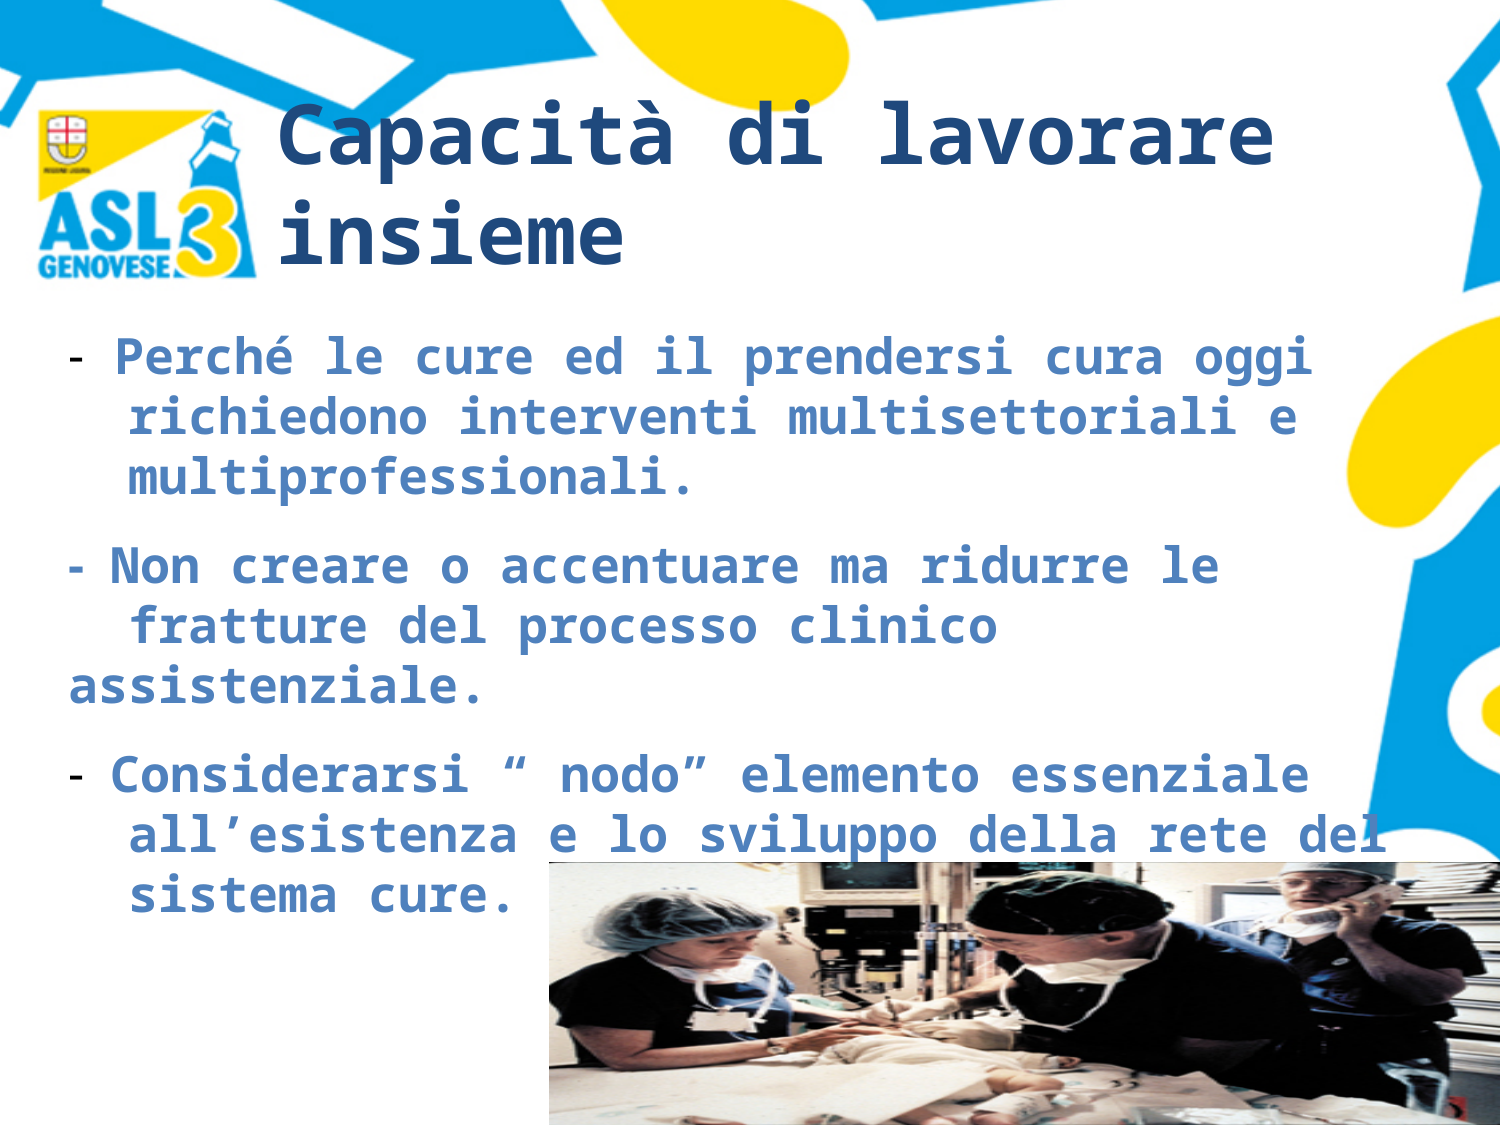

Capacità di lavorare insieme
 Perché le cure ed il prendersi cura oggi
 richiedono interventi multisettoriali e
 multiprofessionali.
- Non creare o accentuare ma ridurre le
 fratture del processo clinico assistenziale.
 Considerarsi “ nodo” elemento essenziale
 all’esistenza e lo sviluppo della rete del
 sistema cure.